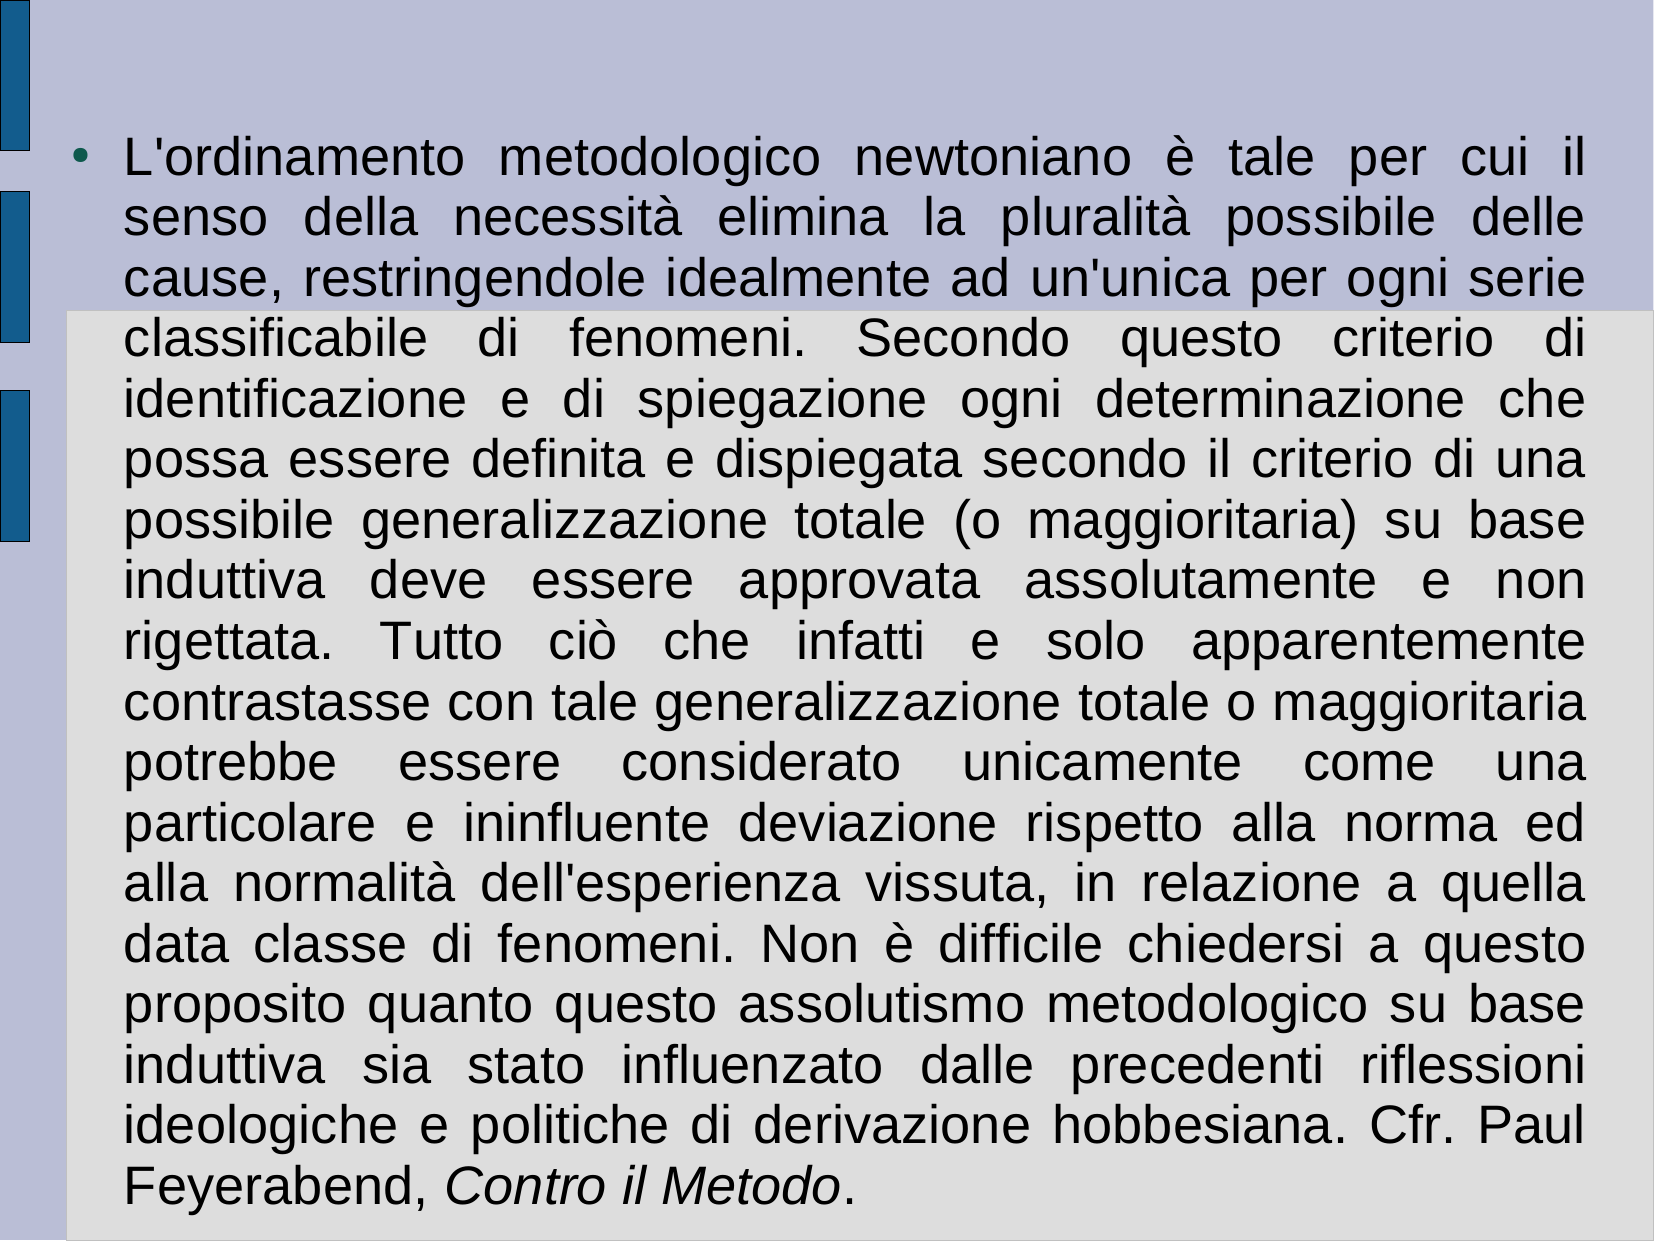

#
L'ordinamento metodologico newtoniano è tale per cui il senso della necessità elimina la pluralità possibile delle cause, restringendole idealmente ad un'unica per ogni serie classificabile di fenomeni. Secondo questo criterio di identificazione e di spiegazione ogni determinazione che possa essere definita e dispiegata secondo il criterio di una possibile generalizzazione totale (o maggioritaria) su base induttiva deve essere approvata assolutamente e non rigettata. Tutto ciò che infatti e solo apparentemente contrastasse con tale generalizzazione totale o maggioritaria potrebbe essere considerato unicamente come una particolare e ininfluente deviazione rispetto alla norma ed alla normalità dell'esperienza vissuta, in relazione a quella data classe di fenomeni. Non è difficile chiedersi a questo proposito quanto questo assolutismo metodologico su base induttiva sia stato influenzato dalle precedenti riflessioni ideologiche e politiche di derivazione hobbesiana. Cfr. Paul Feyerabend, Contro il Metodo.